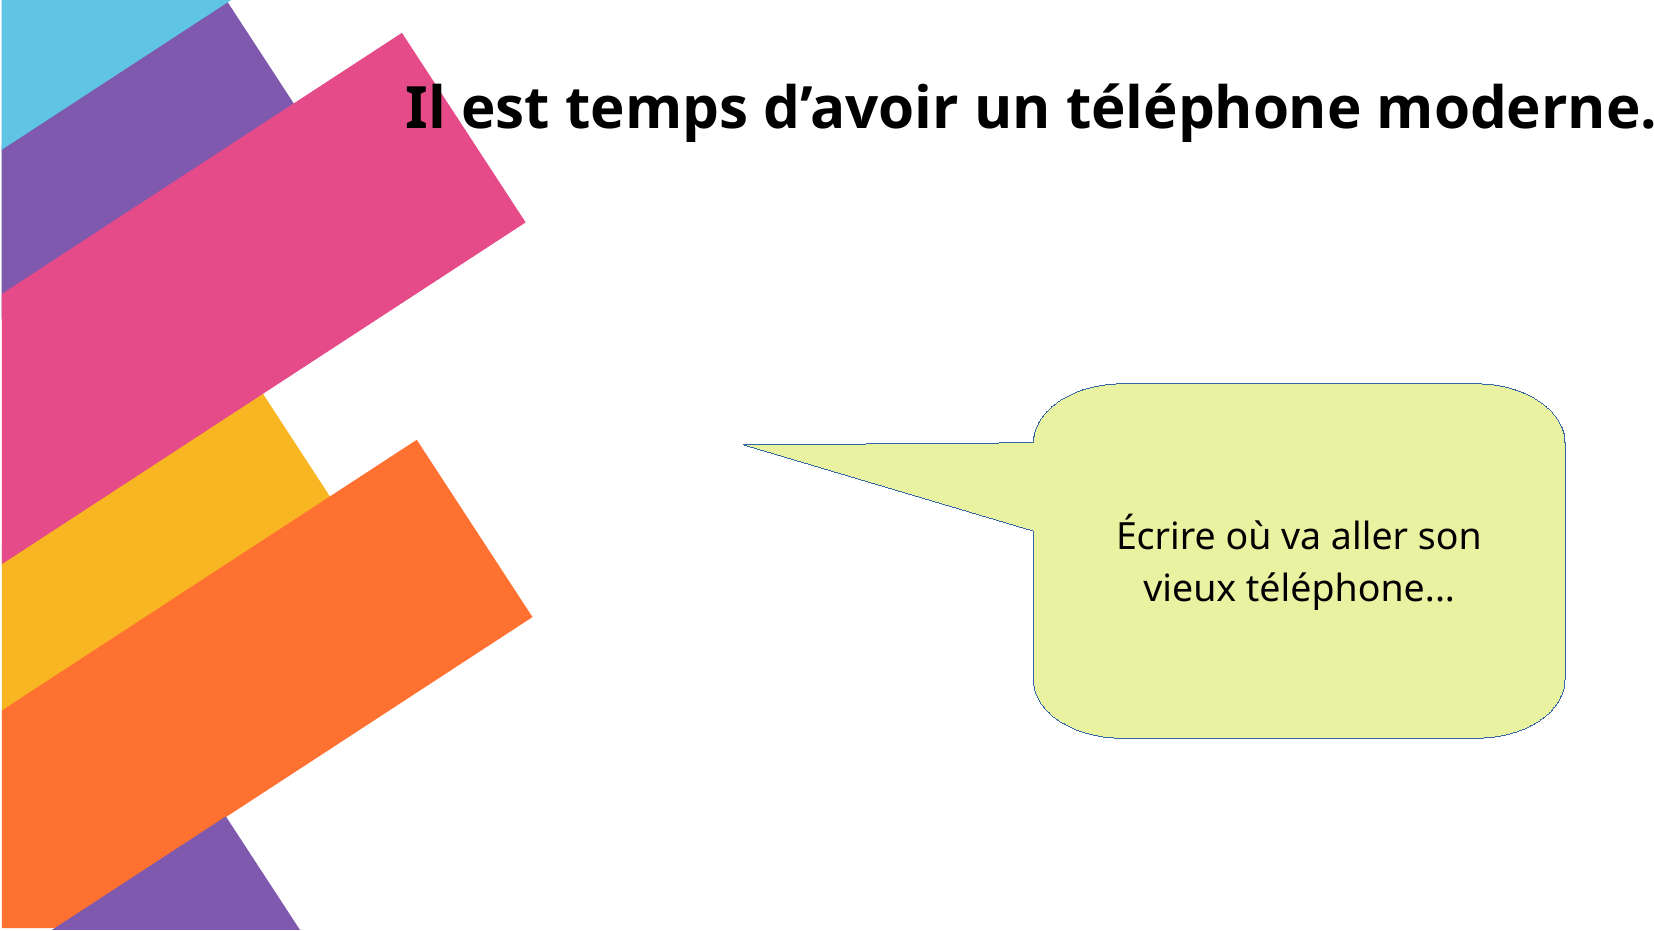

Il est temps d’avoir un téléphone moderne...
Écrire où va aller son vieux téléphone...